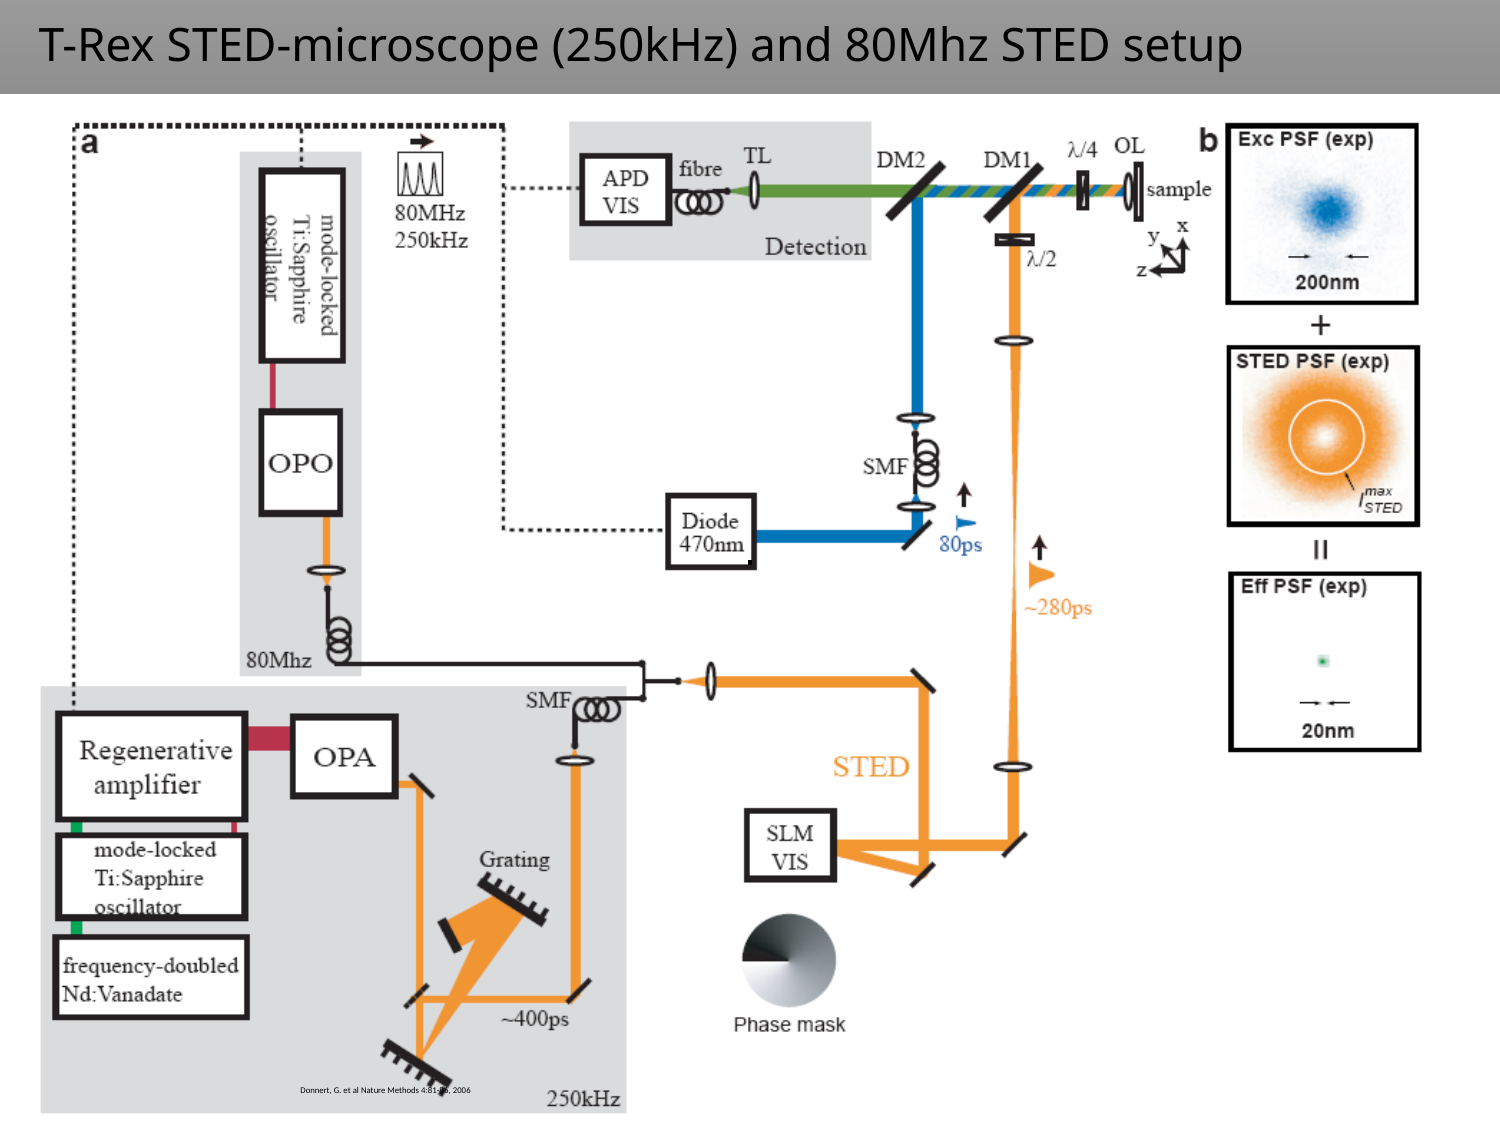

# T-Rex STED-microscope (250kHz) and 80Mhz STED setup
Donnert, G. et al Nature Methods 4:81-86, 2006